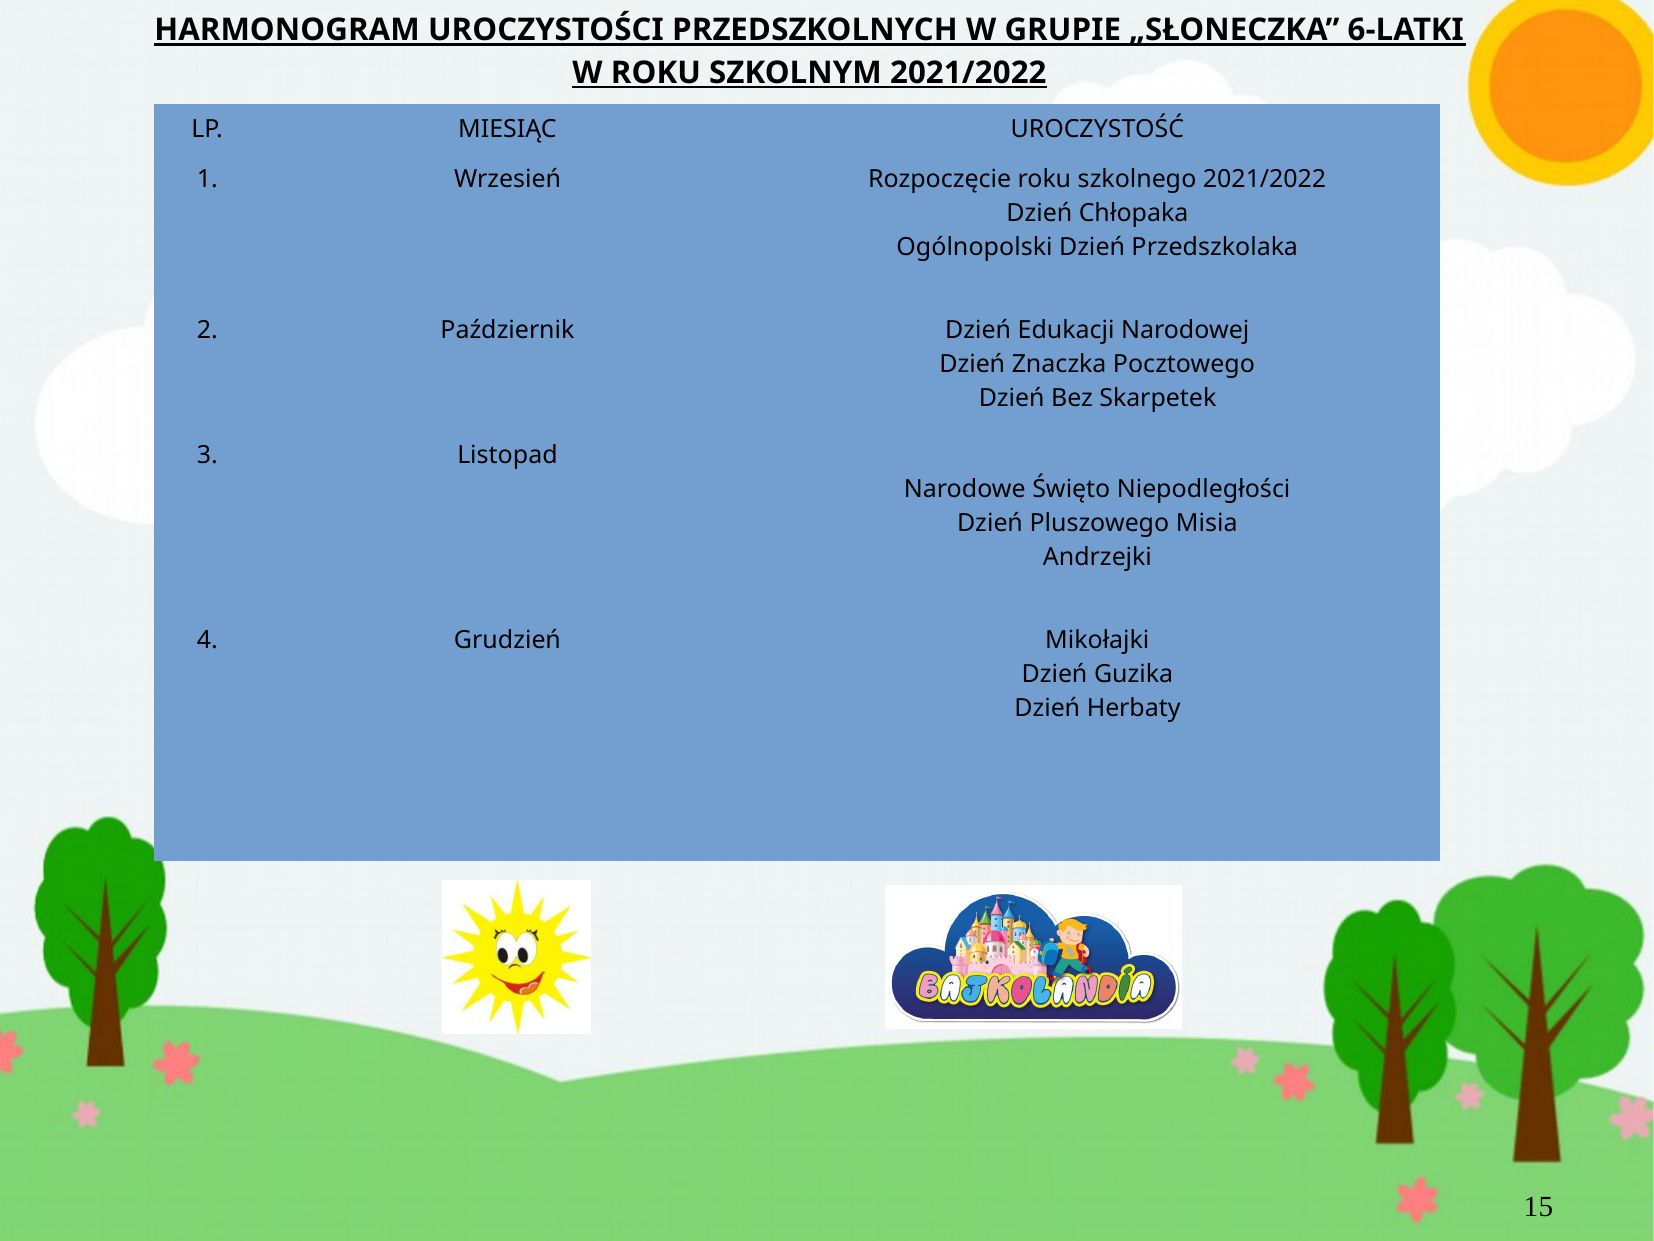

HARMONOGRAM UROCZYSTOŚCI PRZEDSZKOLNYCH W GRUPIE „SŁONECZKA” 6-LATKI
W ROKU SZKOLNYM 2021/2022
| LP. | MIESIĄC | UROCZYSTOŚĆ |
| --- | --- | --- |
| 1. | Wrzesień | Rozpoczęcie roku szkolnego 2021/2022 Dzień Chłopaka Ogólnopolski Dzień Przedszkolaka |
| 2. | Październik | Dzień Edukacji Narodowej Dzień Znaczka Pocztowego Dzień Bez Skarpetek |
| 3. | Listopad | Narodowe Święto Niepodległości Dzień Pluszowego Misia Andrzejki |
| 4. | Grudzień | Mikołajki Dzień Guzika Dzień Herbaty |